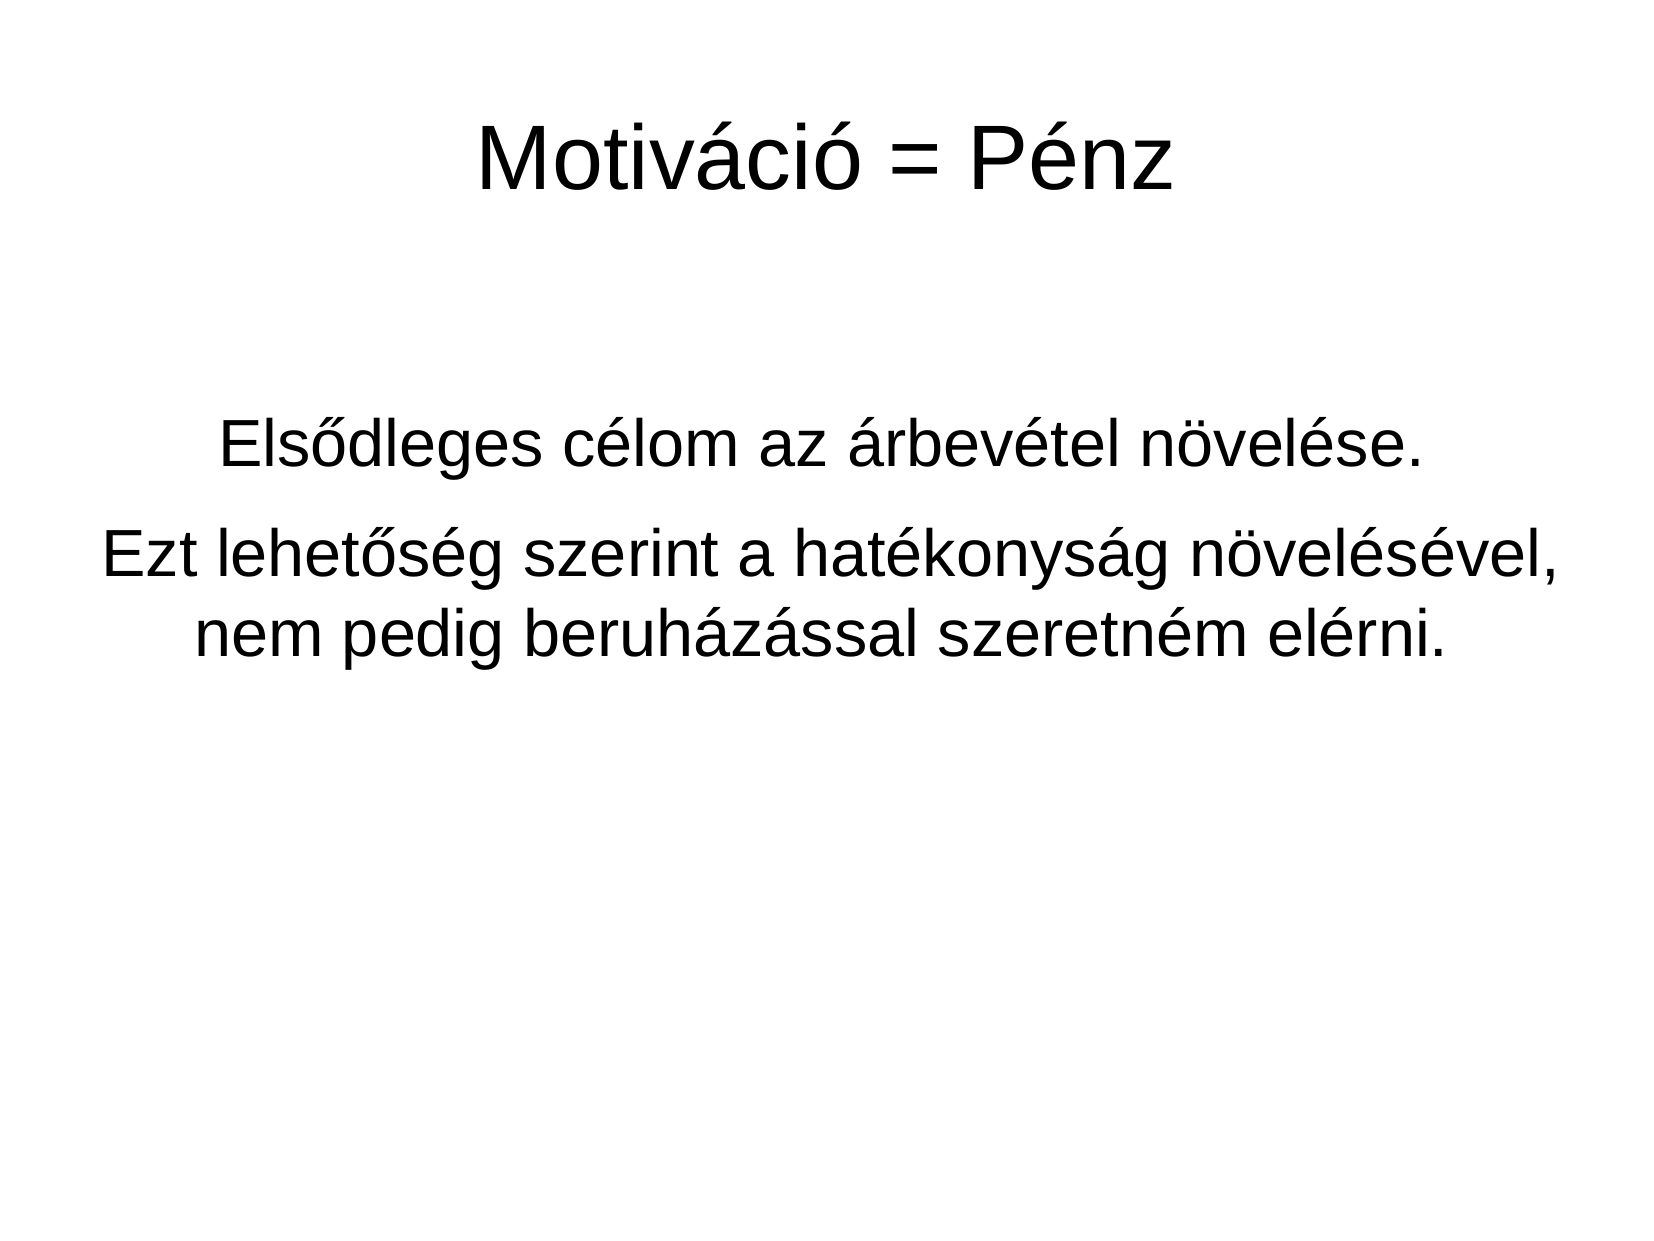

# Motiváció = Pénz
Elsődleges célom az árbevétel növelése.
 Ezt lehetőség szerint a hatékonyság növelésével, nem pedig beruházással szeretném elérni.